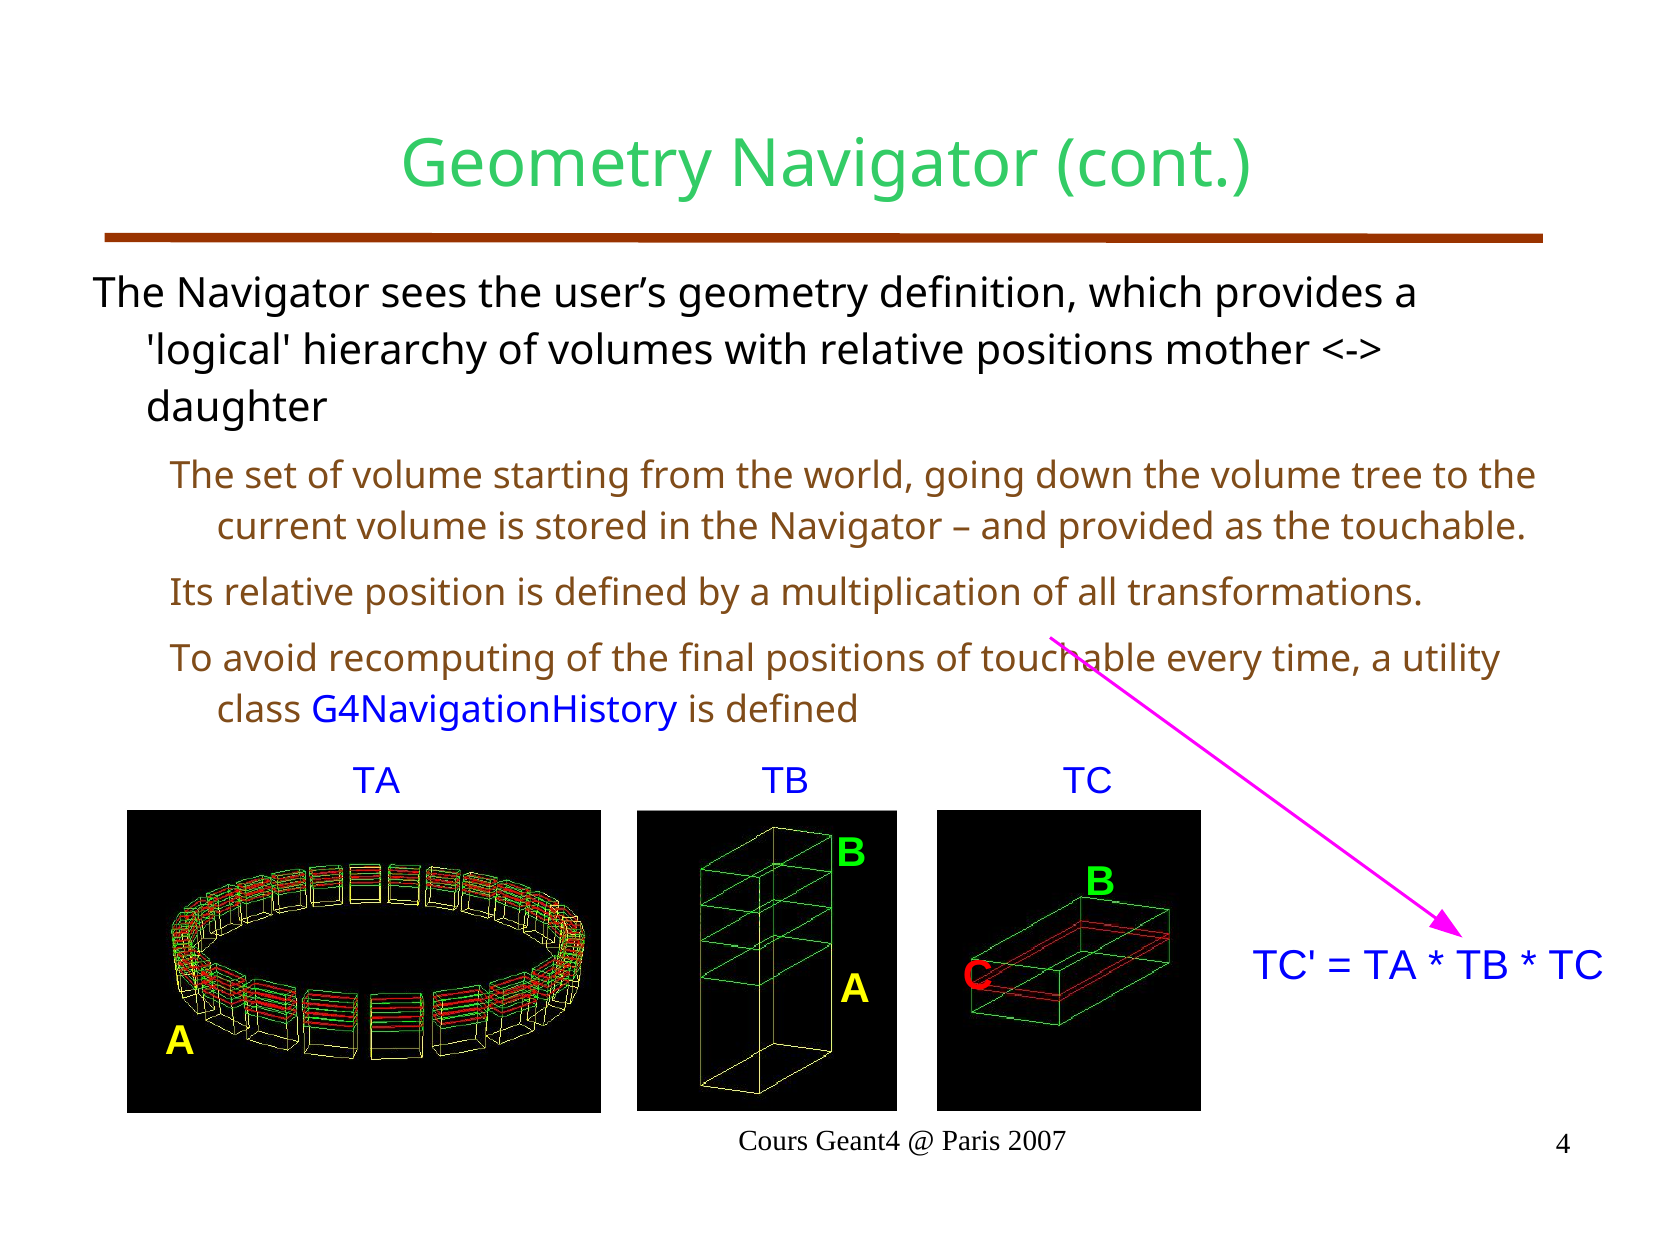

# Geometry Navigator (cont.)
The Navigator sees the user’s geometry definition, which provides a 'logical' hierarchy of volumes with relative positions mother <-> daughter
The set of volume starting from the world, going down the volume tree to the current volume is stored in the Navigator – and provided as the touchable.
Its relative position is defined by a multiplication of all transformations.
To avoid recomputing of the final positions of touchable every time, a utility class G4NavigationHistory is defined
TA
TB
TC
B
B
TC' = TA * TB * TC
C
A
A
Cours Geant4 @ Paris 2007
4